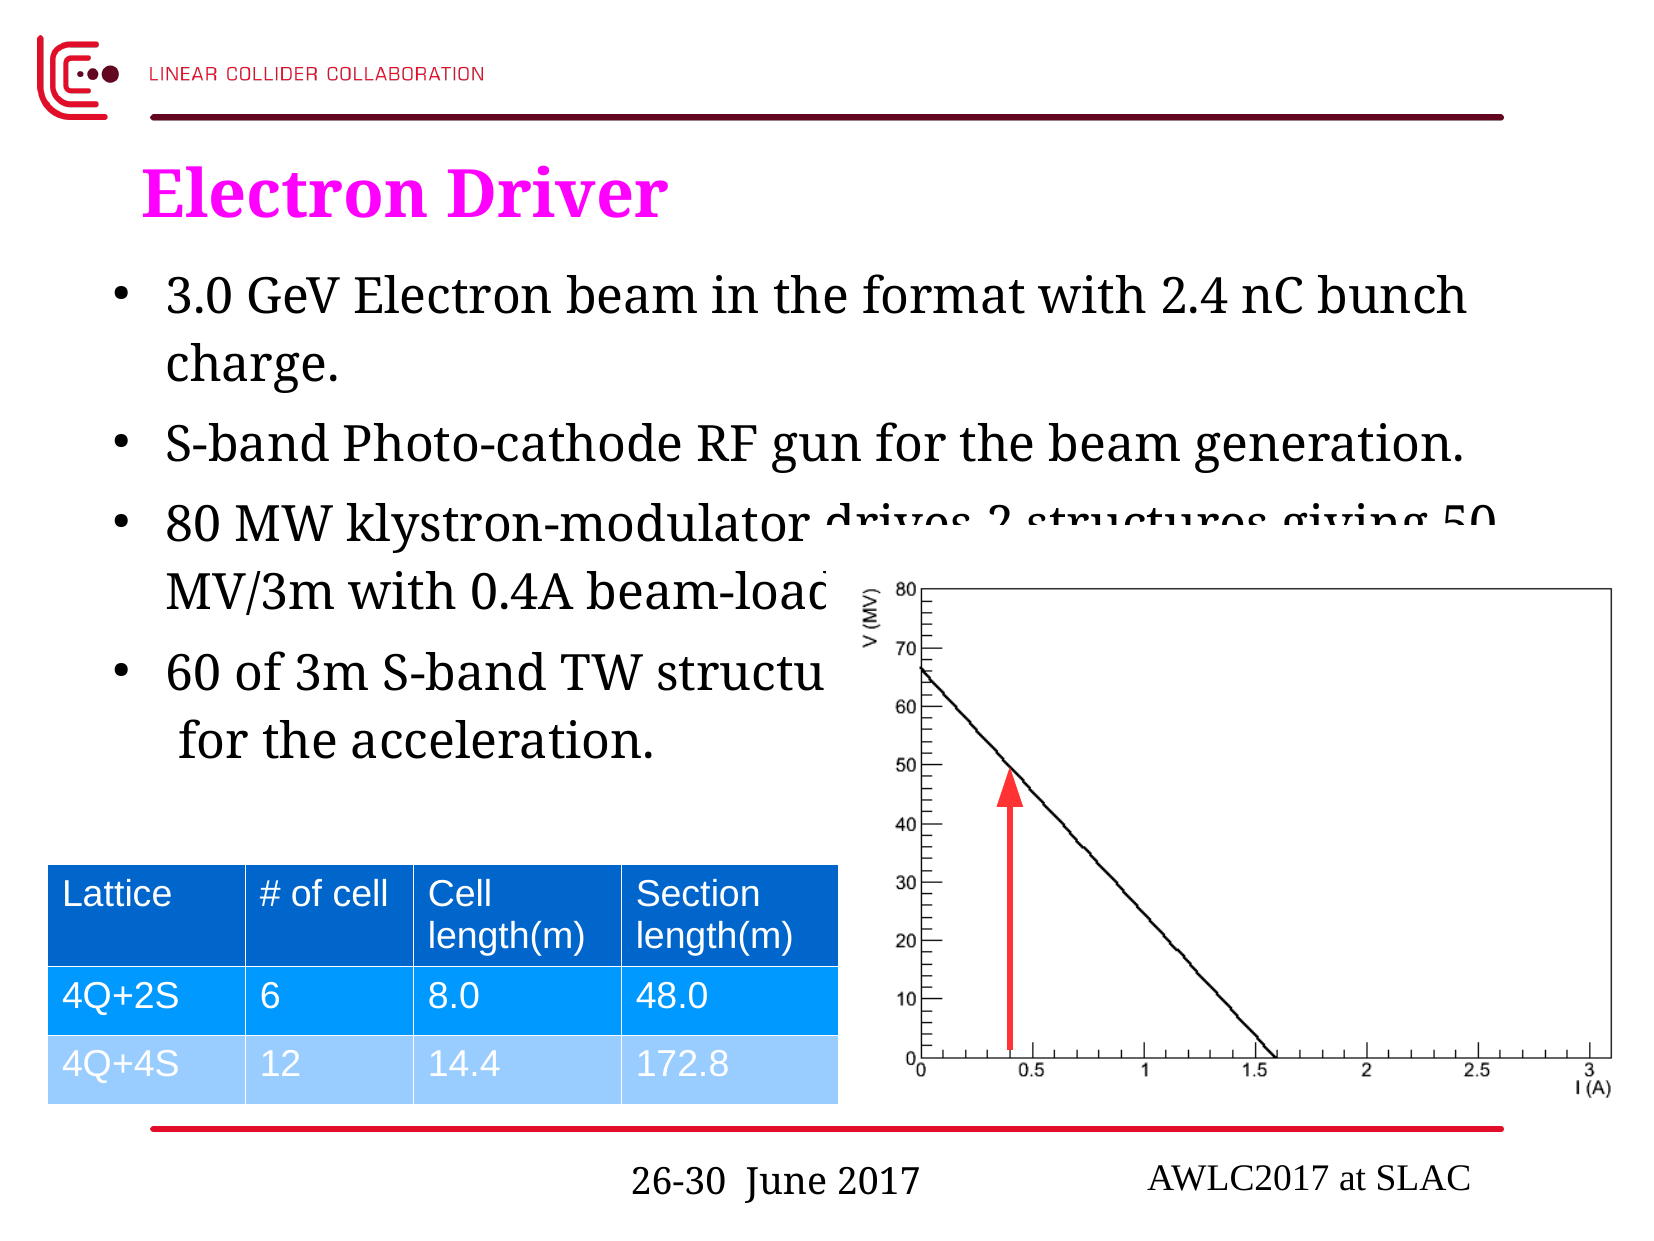

# Electron Driver
3.0 GeV Electron beam in the format with 2.4 nC bunch charge.
S-band Photo-cathode RF gun for the beam generation.
80 MW klystron-modulator drives 2 structures giving 50 MV/3m with 0.4A beam-loading.
60 of 3m S-band TW structures
 for the acceleration.
| Lattice | # of cell | Cell length(m) | Section length(m) |
| --- | --- | --- | --- |
| 4Q+2S | 6 | 8.0 | 48.0 |
| 4Q+4S | 12 | 14.4 | 172.8 |